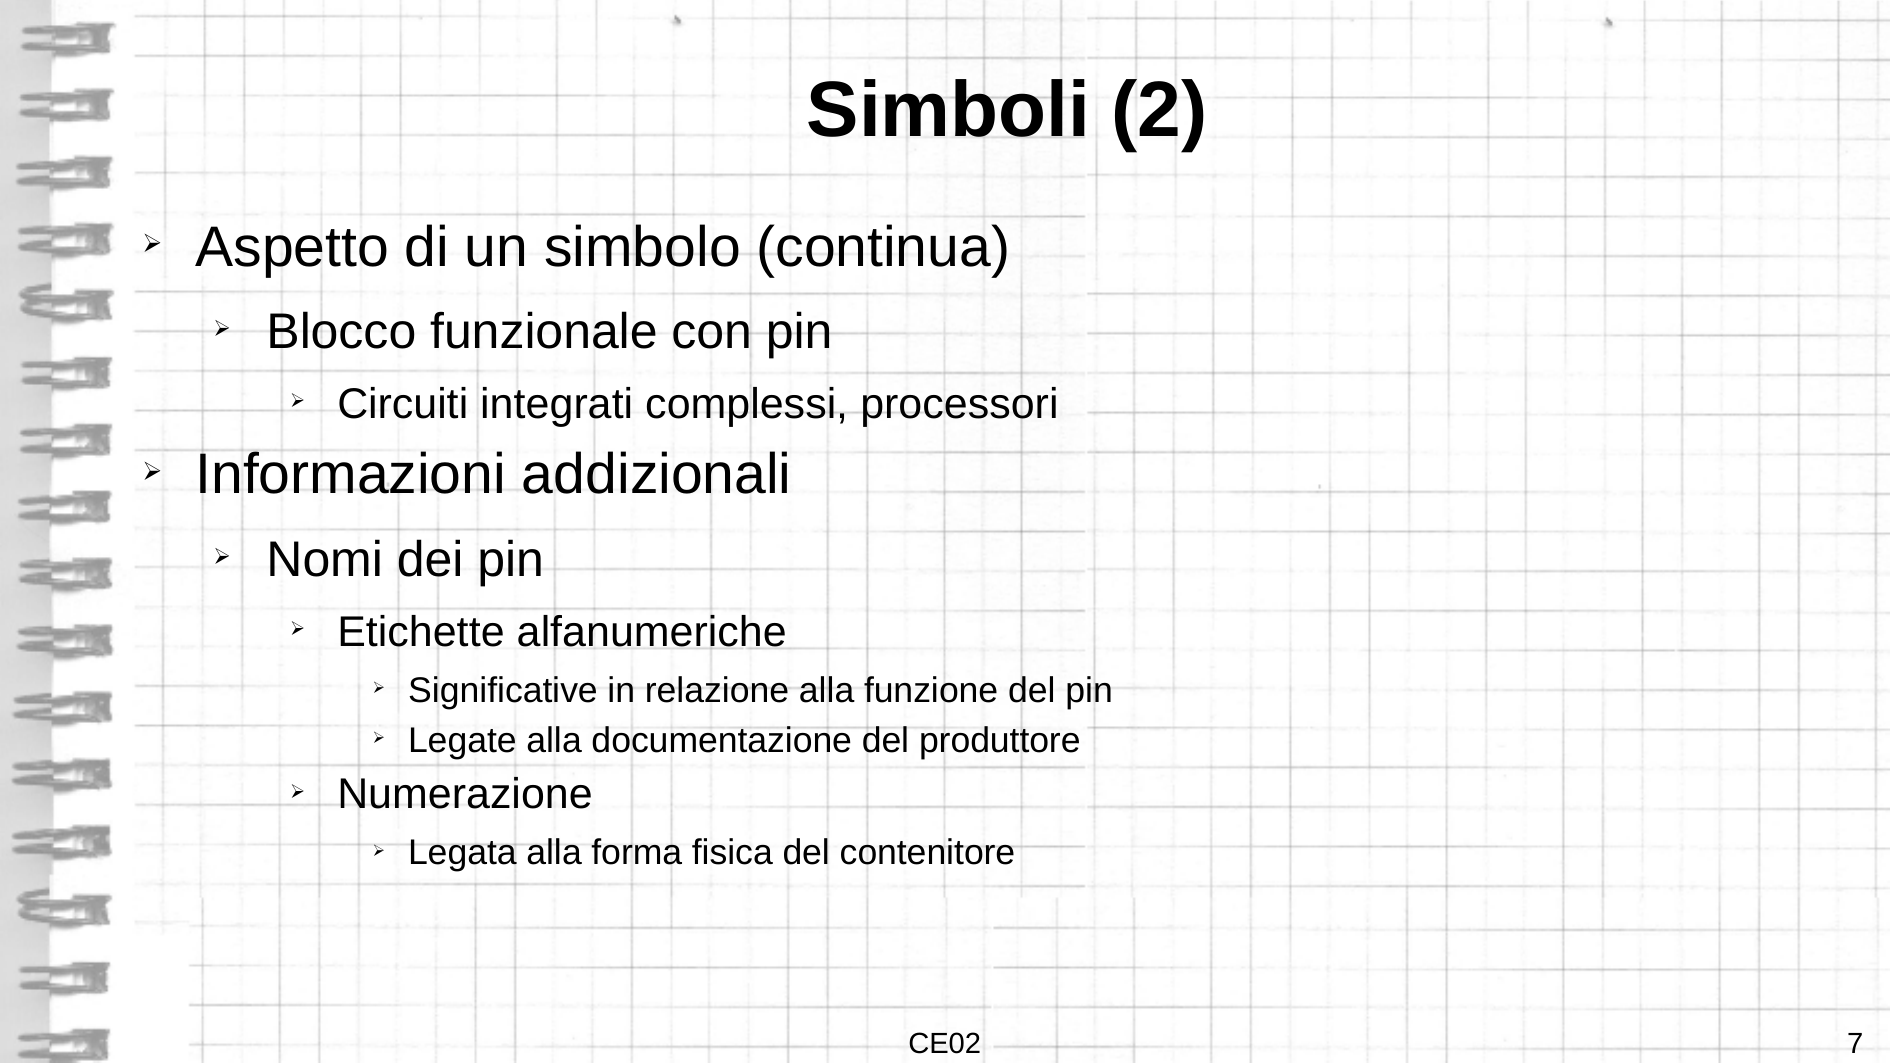

# Simboli (2)
Aspetto di un simbolo (continua)
Blocco funzionale con pin
Circuiti integrati complessi, processori
Informazioni addizionali
Nomi dei pin
Etichette alfanumeriche
Significative in relazione alla funzione del pin
Legate alla documentazione del produttore
Numerazione
Legata alla forma fisica del contenitore
CE02
7